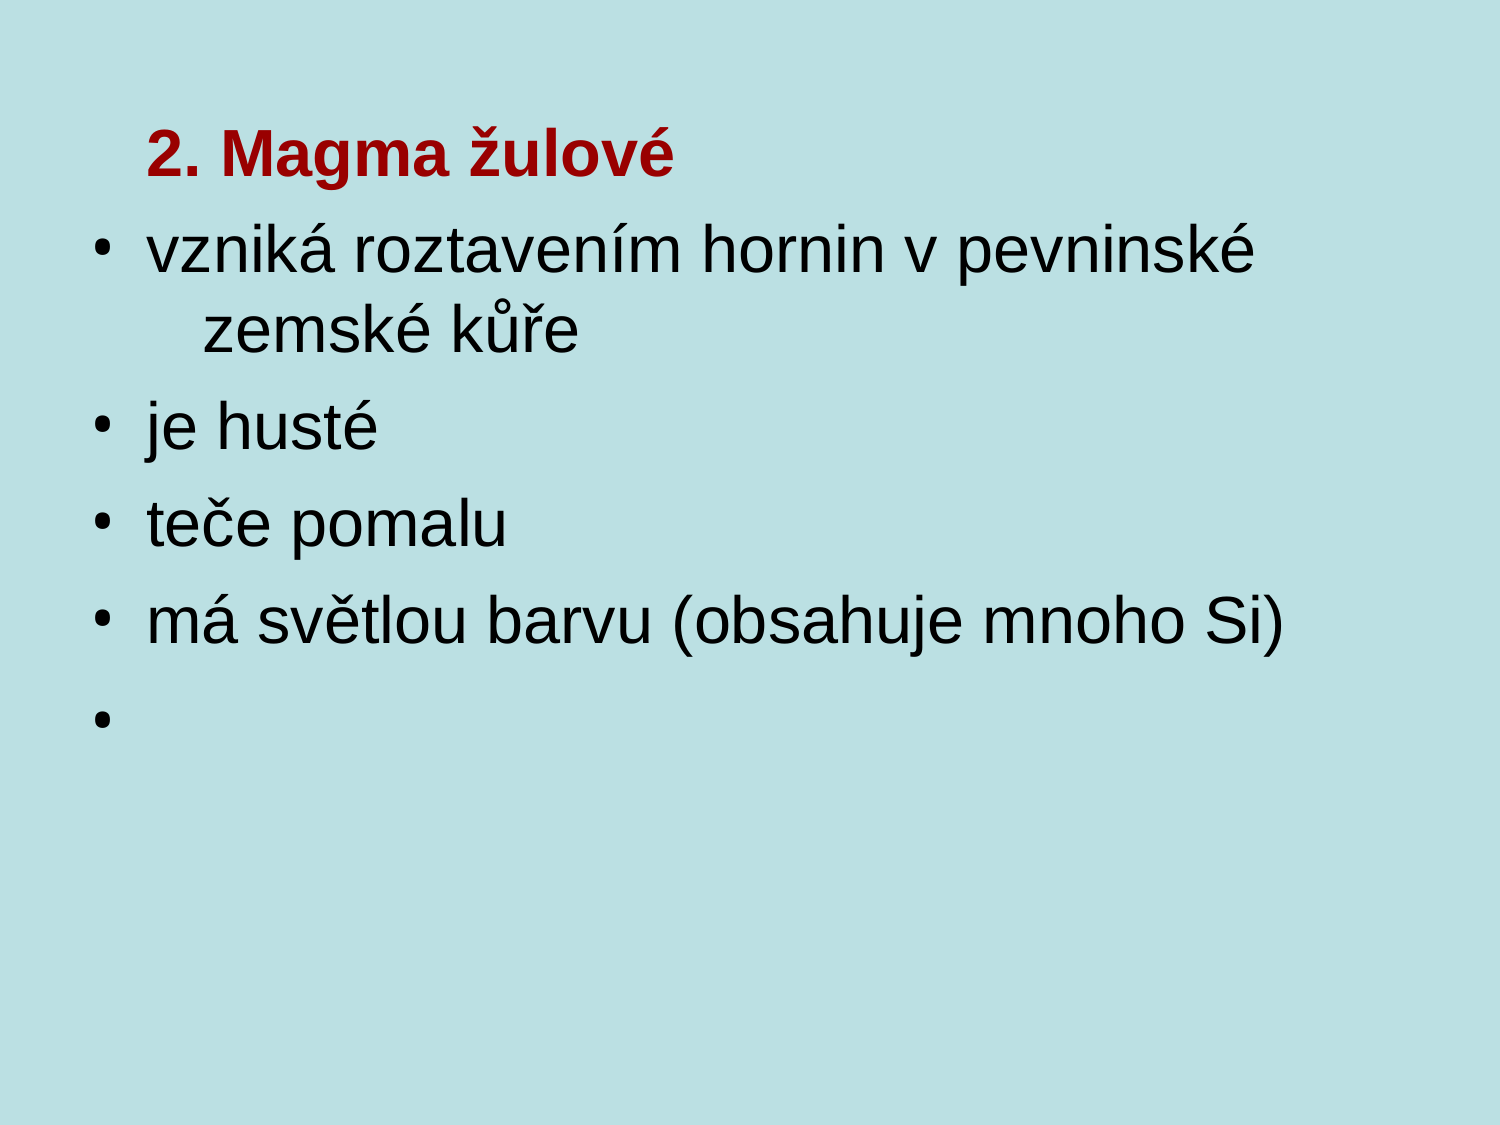

#
2. Magma žulové
vzniká roztavením hornin v pevninské zemské kůře
je husté
teče pomalu
má světlou barvu (obsahuje mnoho Si)